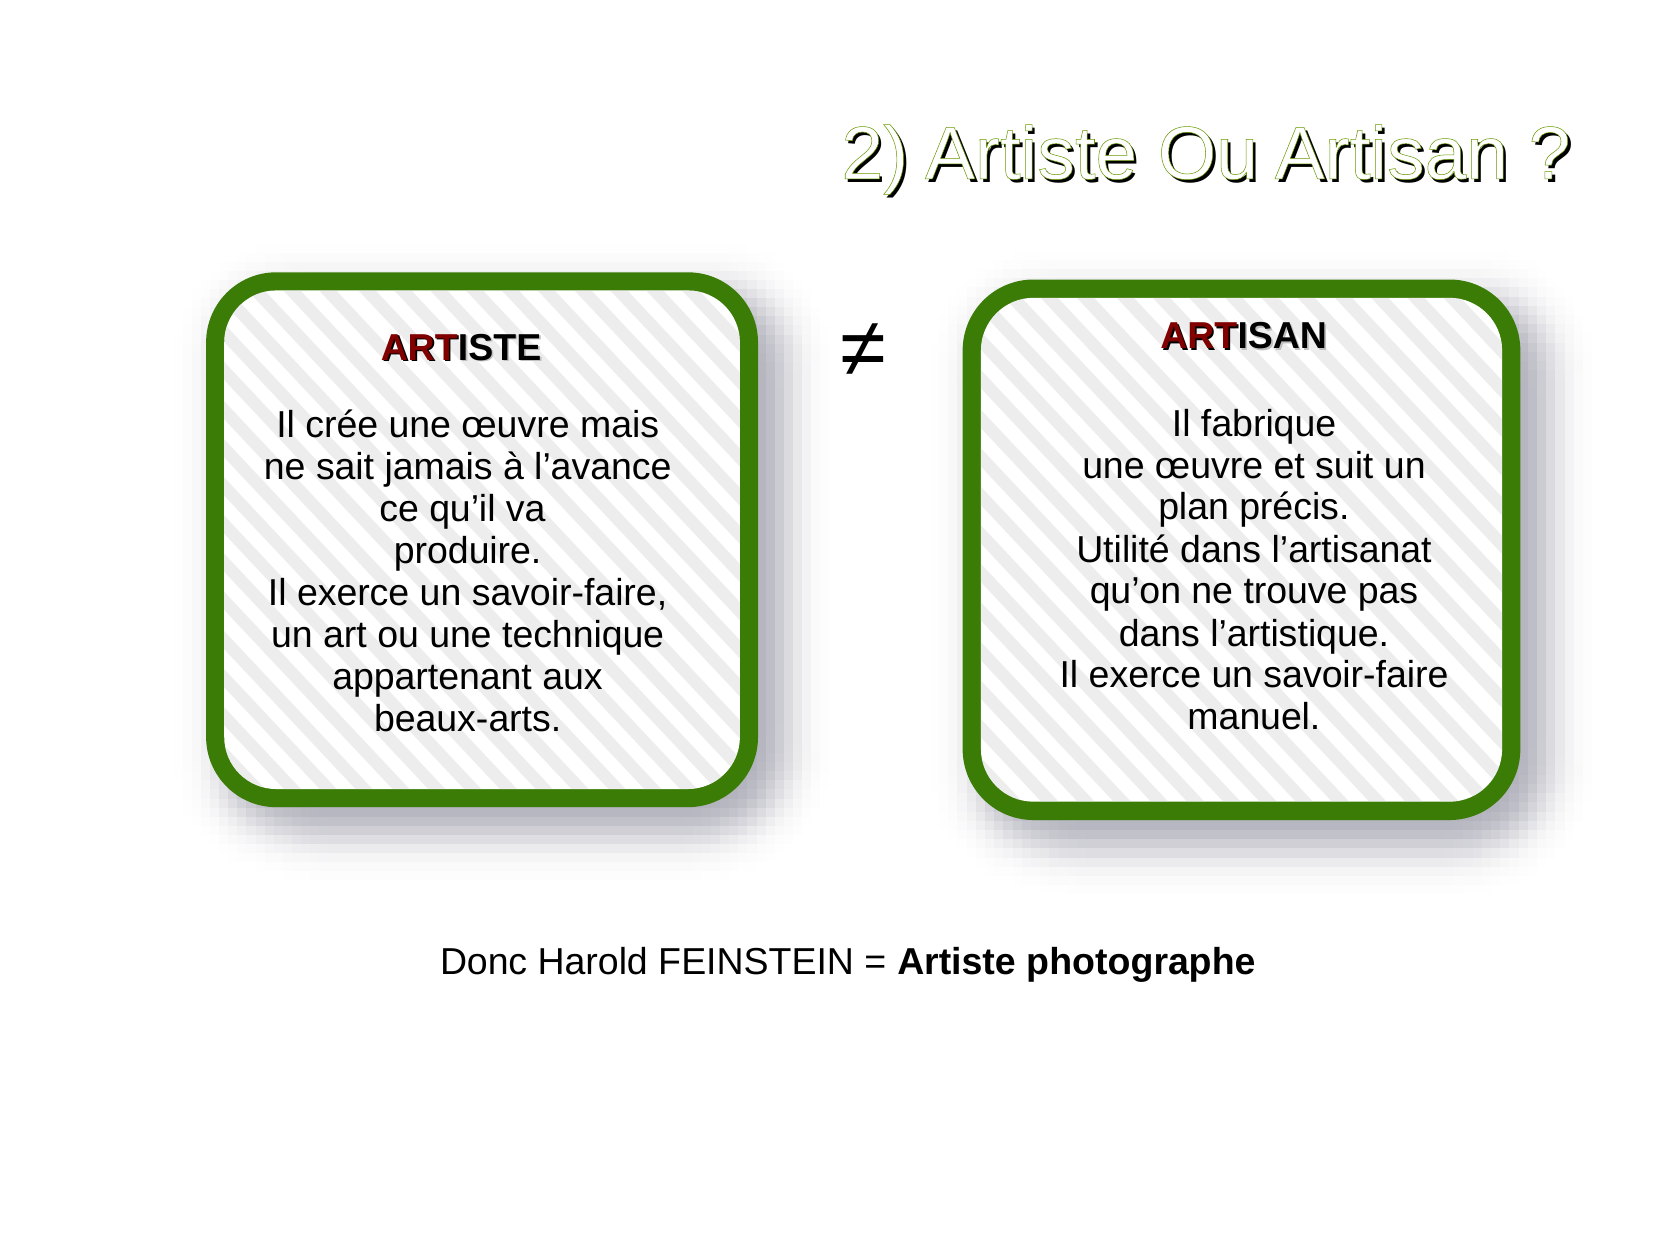

# 2) artiste ou artisan ?
≠
ARTISAN
ARTISTE
Il fabrique
une œuvre et suit un plan précis.
Utilité dans l’artisanat qu’on ne trouve pas dans l’artistique.
Il exerce un savoir-faire
manuel.
Il crée une œuvre mais
 ne sait jamais à l’avance
ce qu’il va
produire.
Il exerce un savoir-faire,
un art ou une technique
appartenant aux
beaux-arts.
Donc Harold FEINSTEIN = Artiste photographe